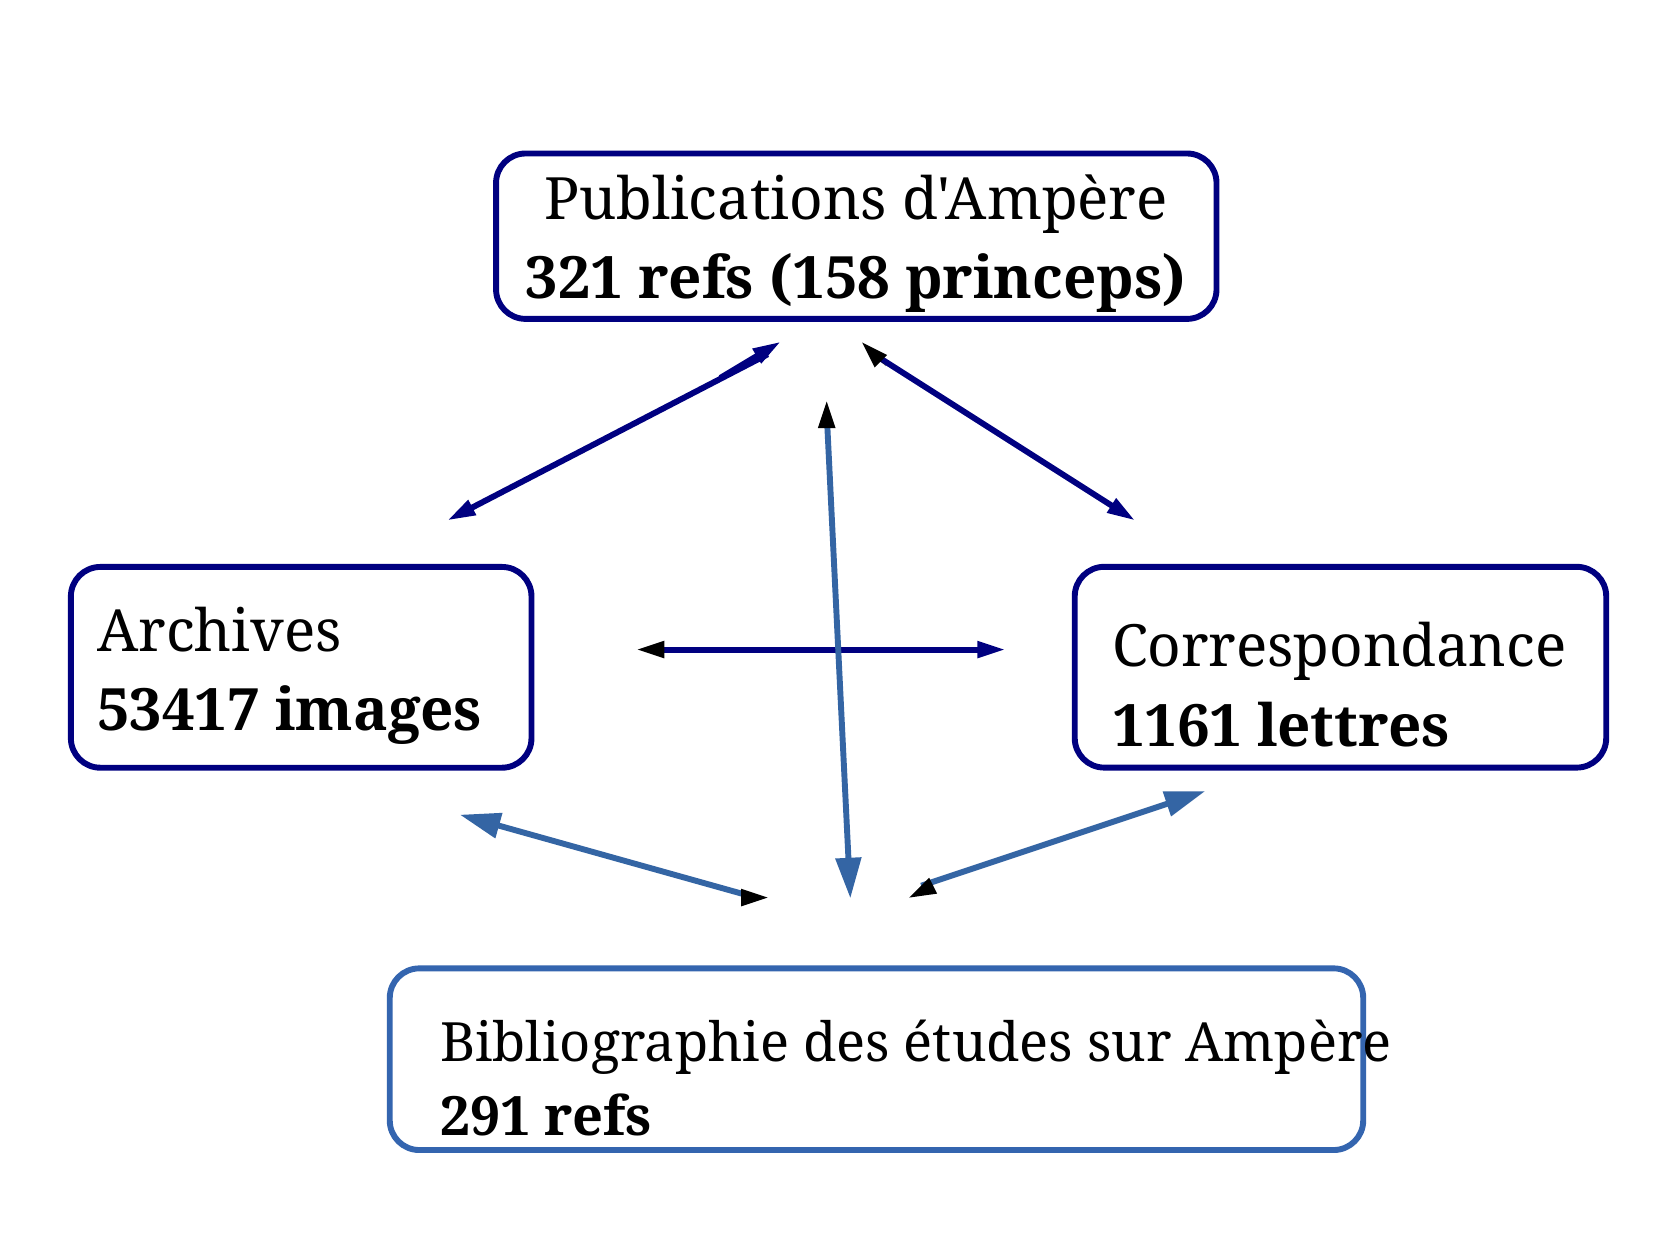

Publications d'Ampère
 321 refs (158 princeps)
Archives
53417 images
Correspondance
1161 lettres
Bibliographie des études sur Ampère
291 refs